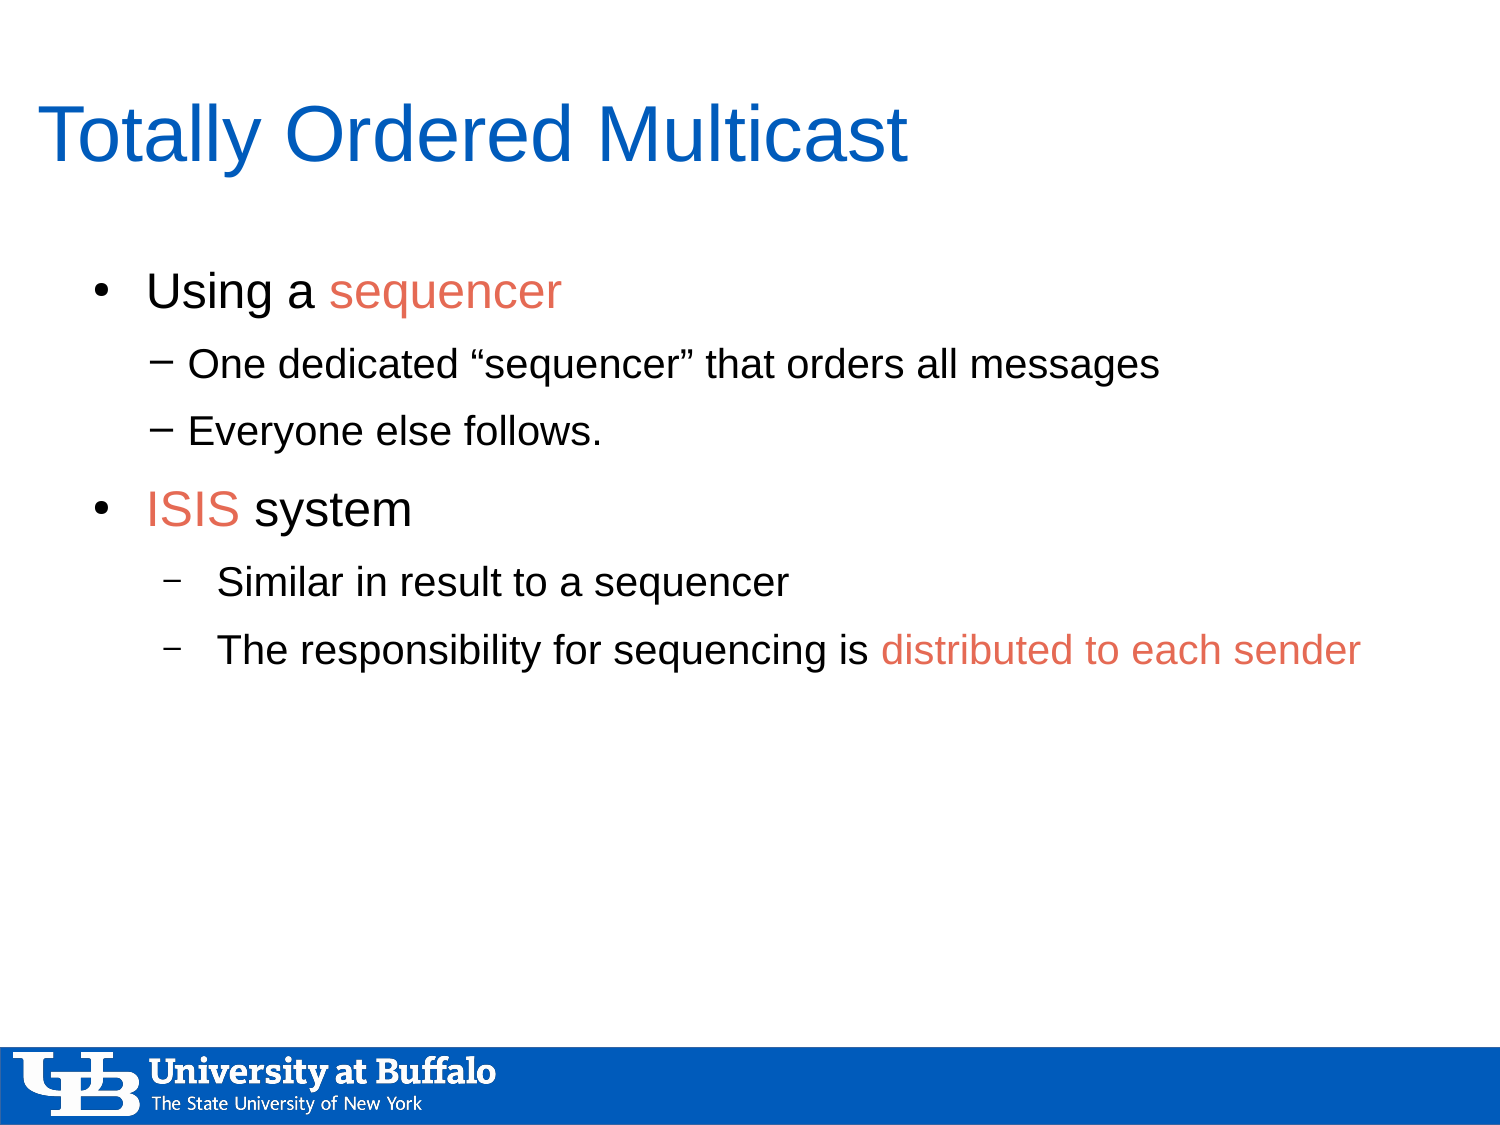

# Totally Ordered Multicast
Using a sequencer
One dedicated “sequencer” that orders all messages
Everyone else follows.
ISIS system
Similar in result to a sequencer
The responsibility for sequencing is distributed to each sender